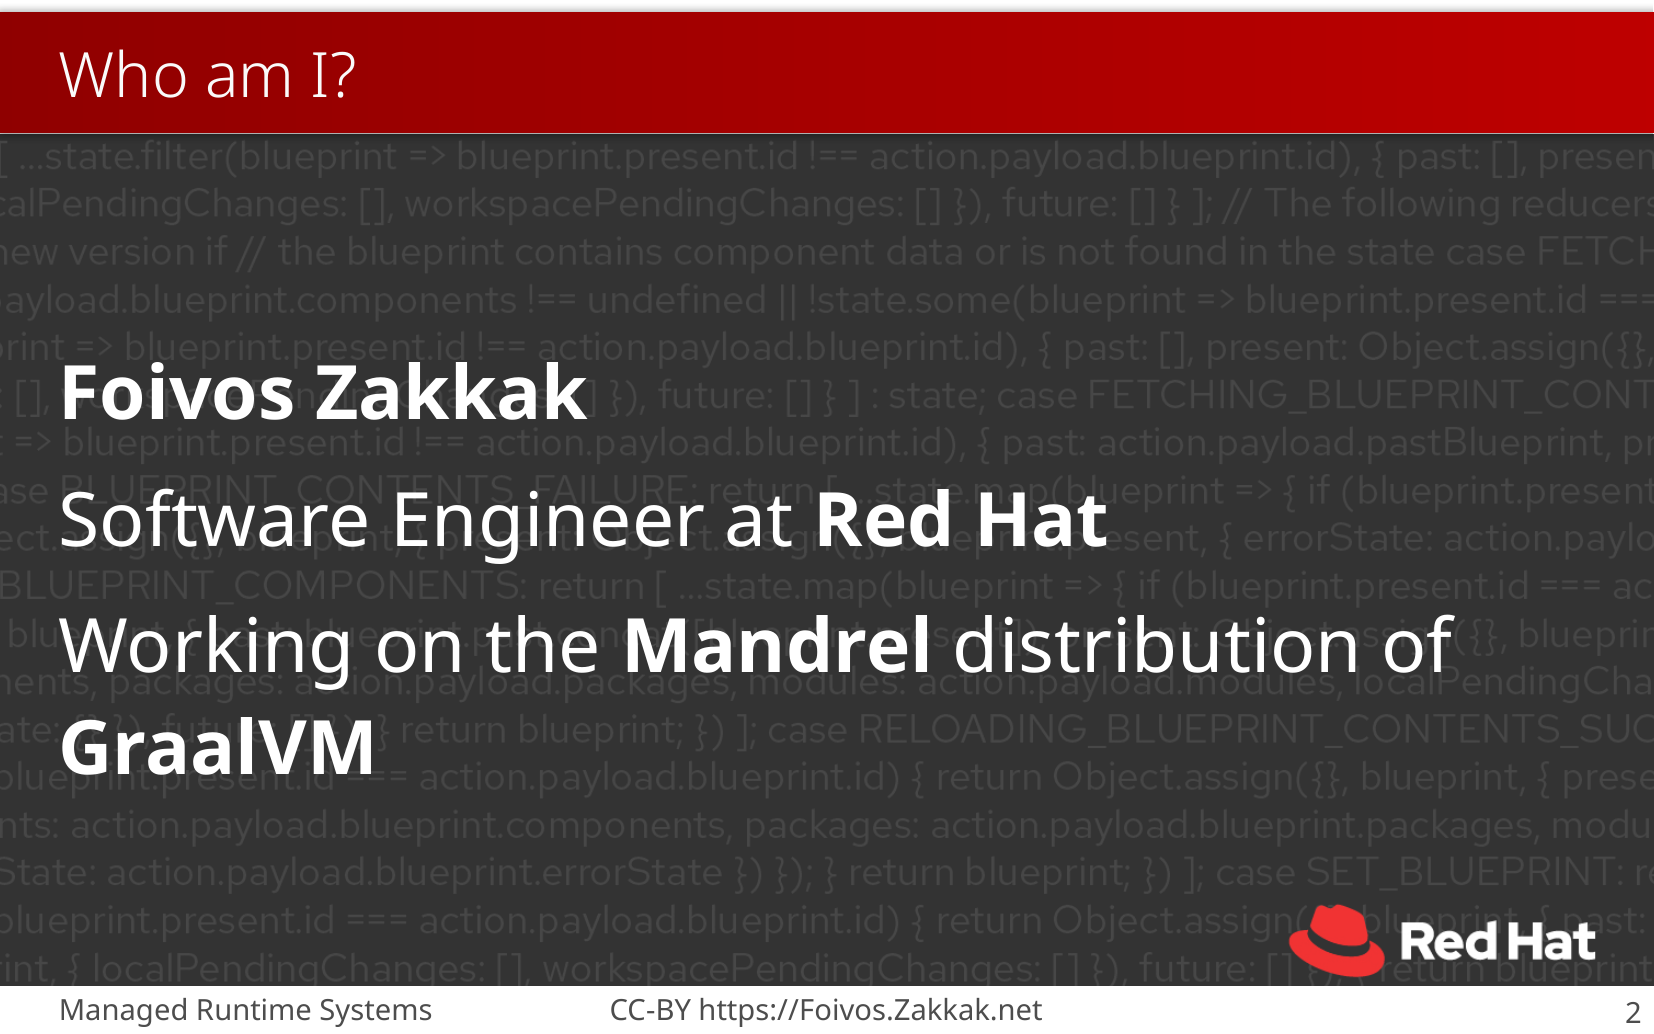

# Who am I?
Foivos Zakkak
Software Engineer at Red Hat
Working on the Mandrel distribution of GraalVM
Managed Runtime Systems
CC-BY https://Foivos.Zakkak.net
2